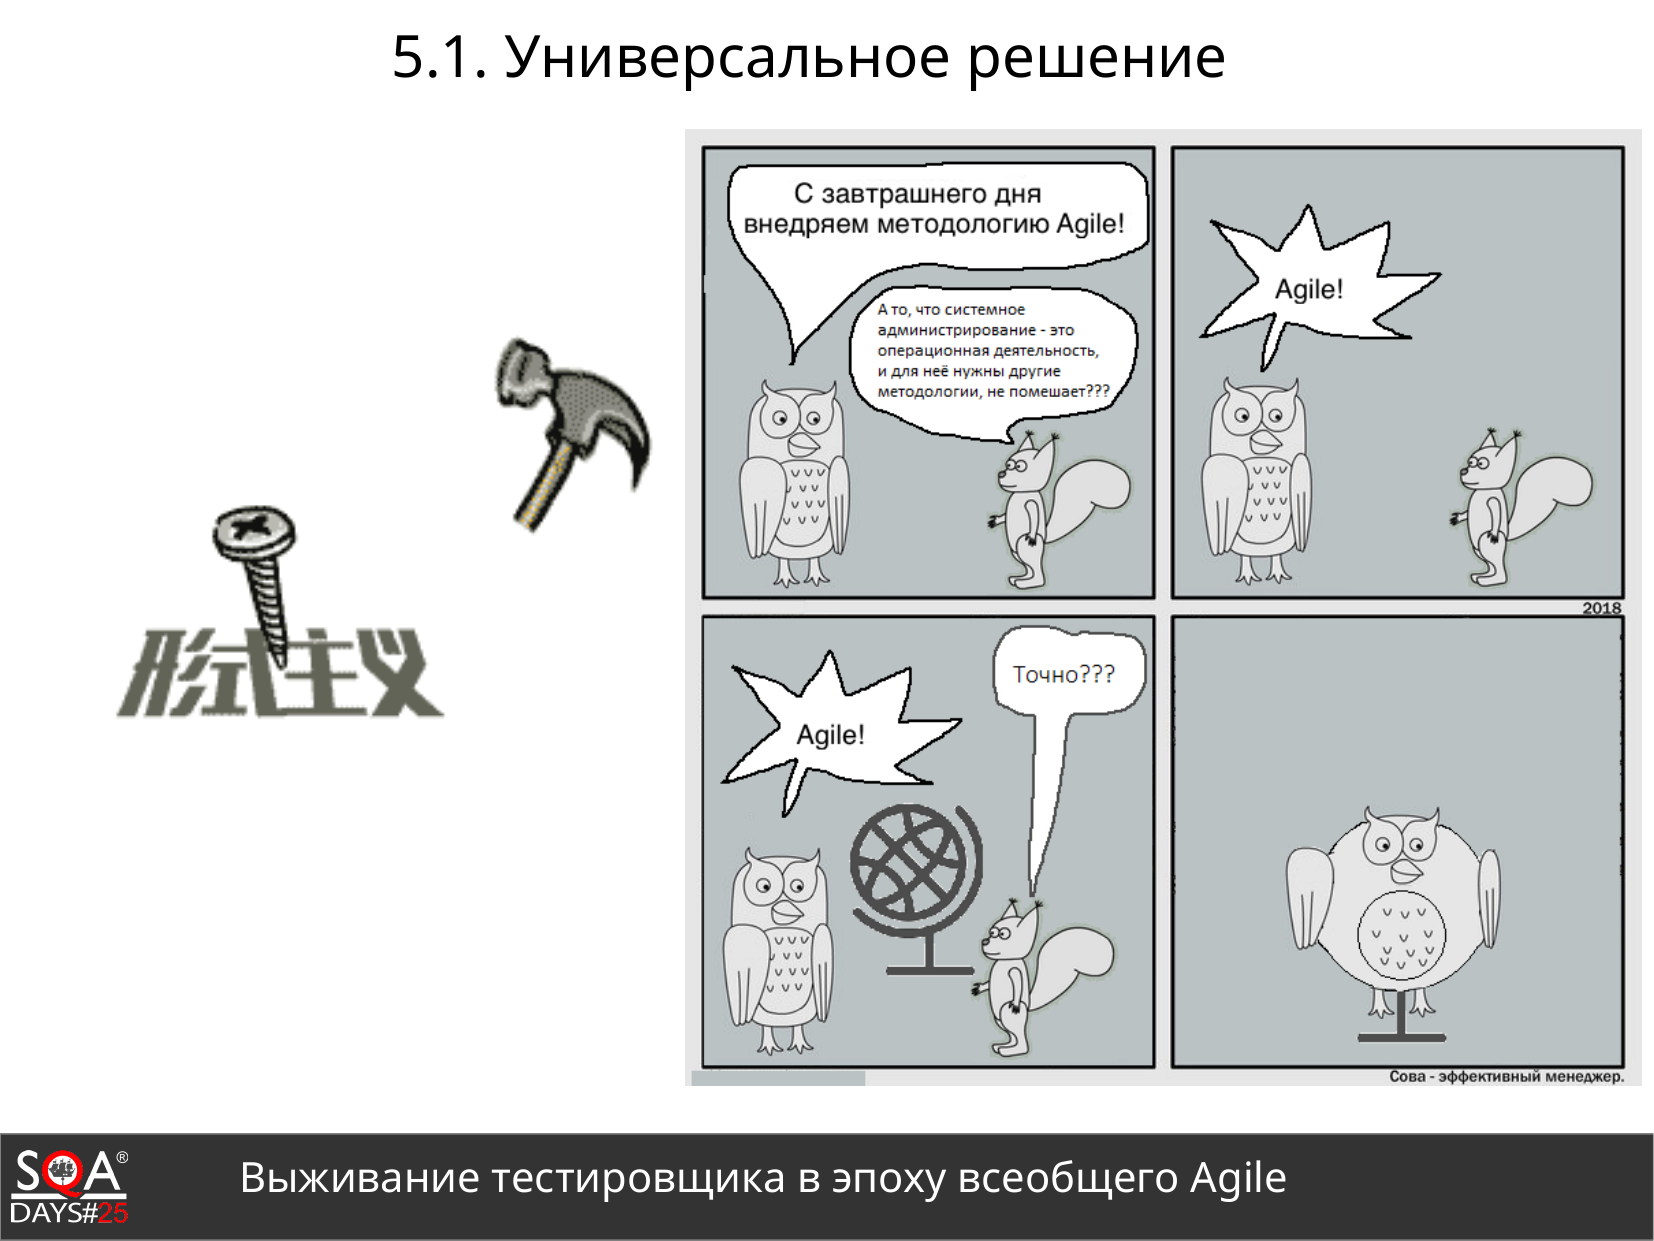

5.1. Универсальное решение
Выживание тестировщика в эпоху всеобщего Agile